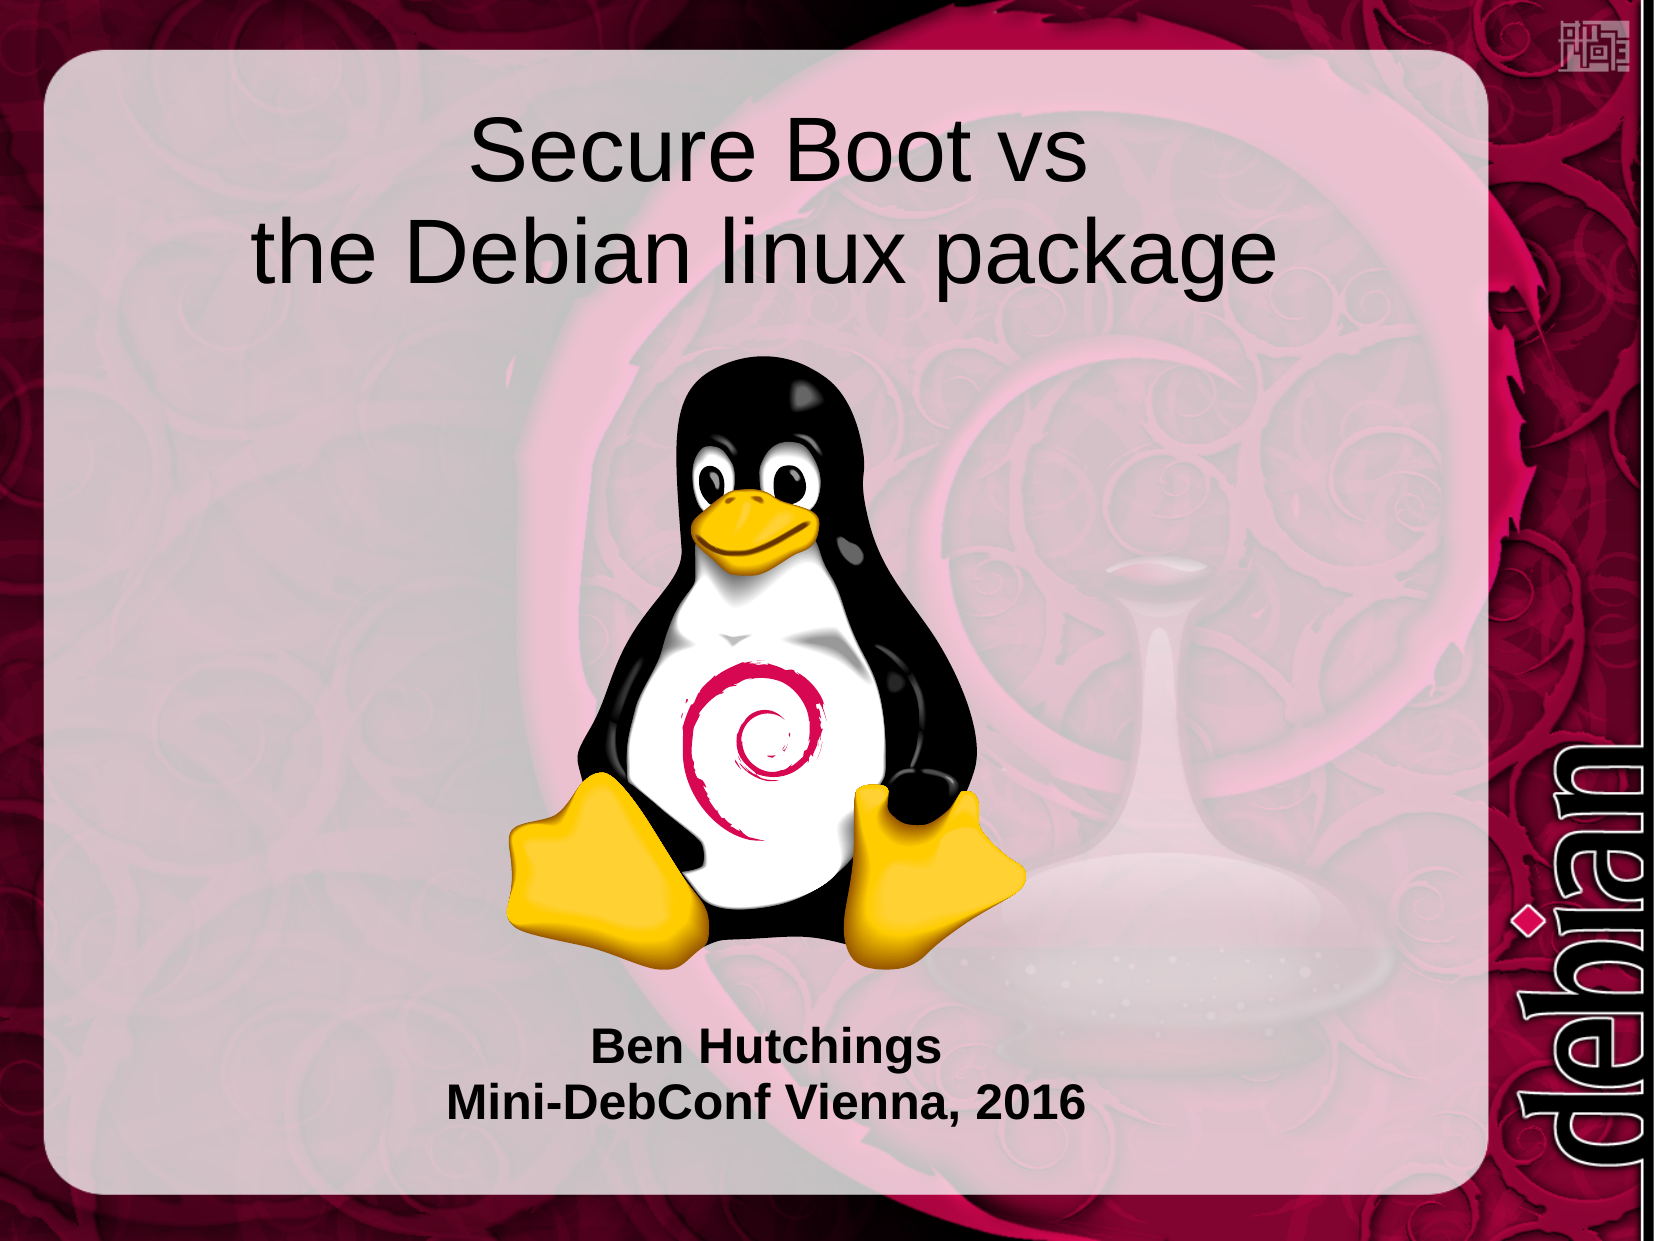

# Secure Boot vs the Debian linux package
Ben Hutchings
Mini-DebConf Vienna, 2016